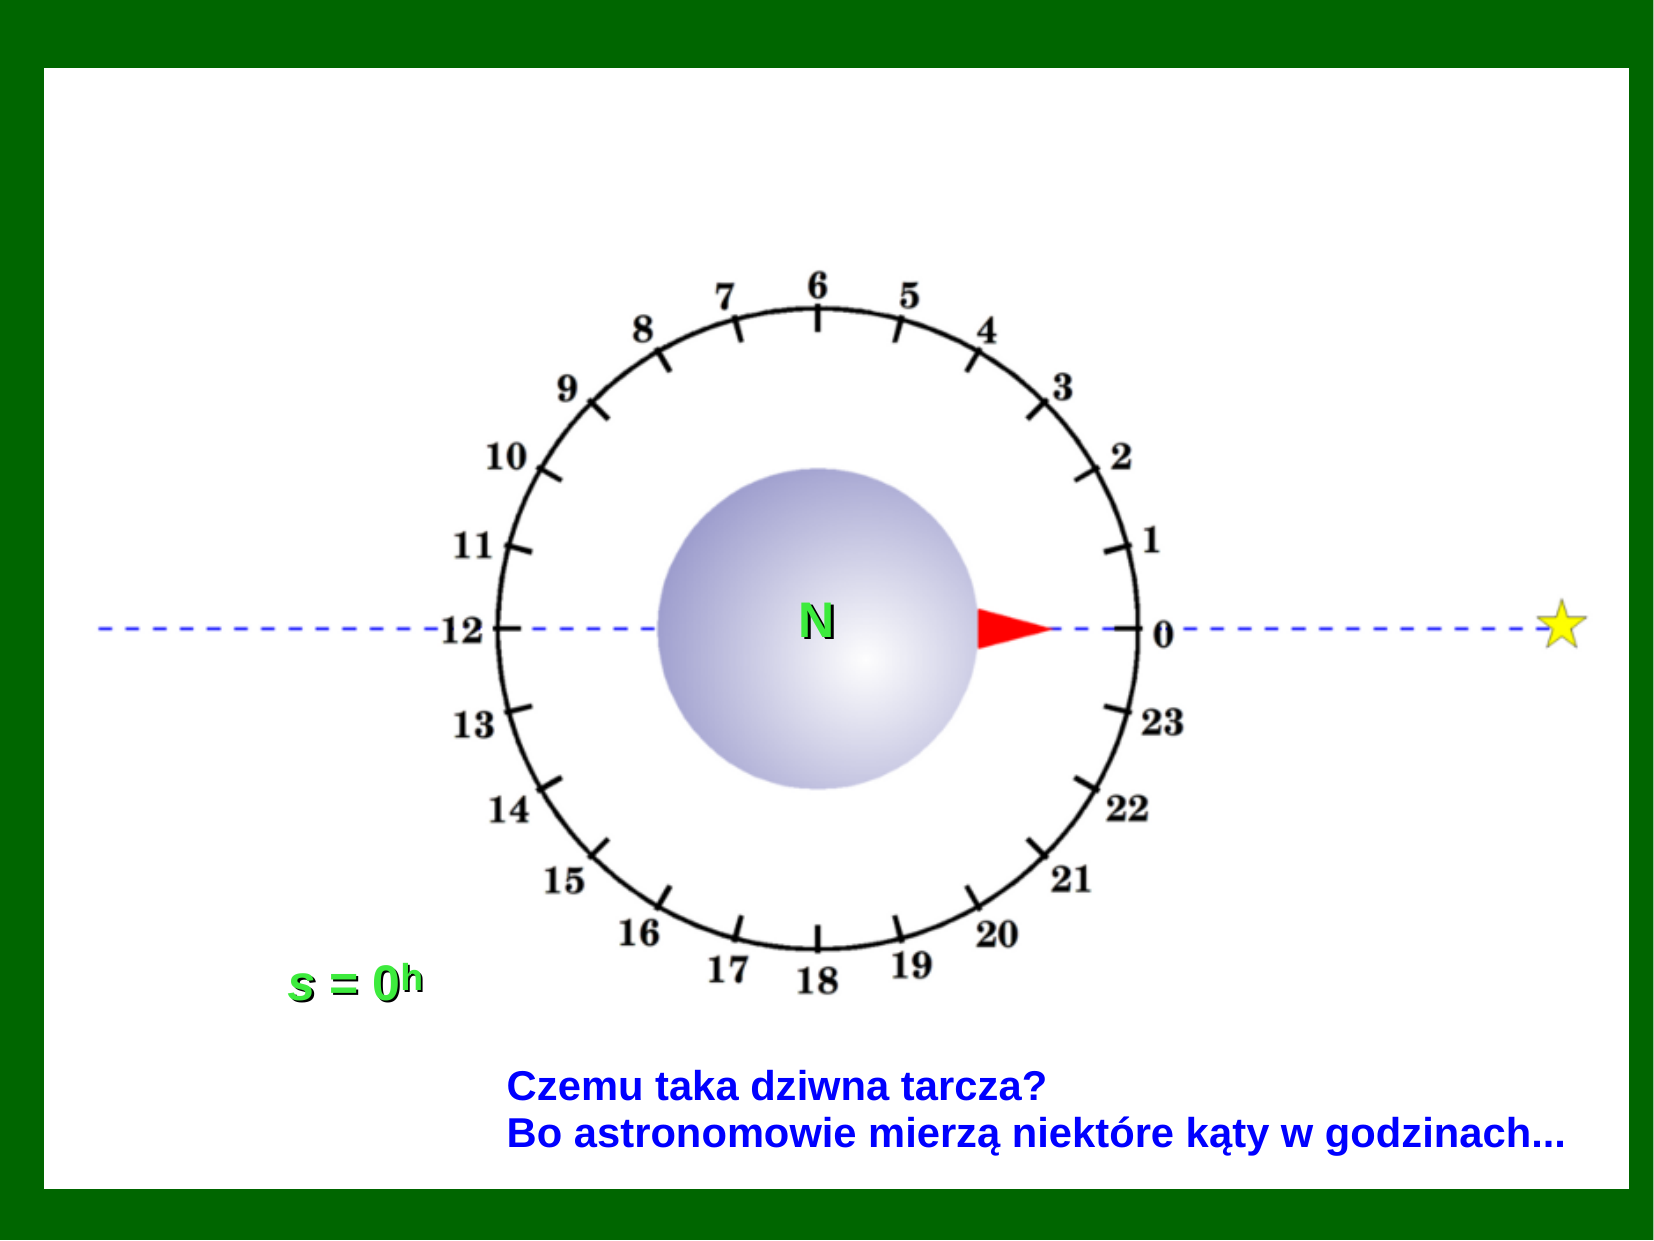

N
s = 0h
Czemu taka dziwna tarcza?
Bo astronomowie mierzą niektóre kąty w godzinach...